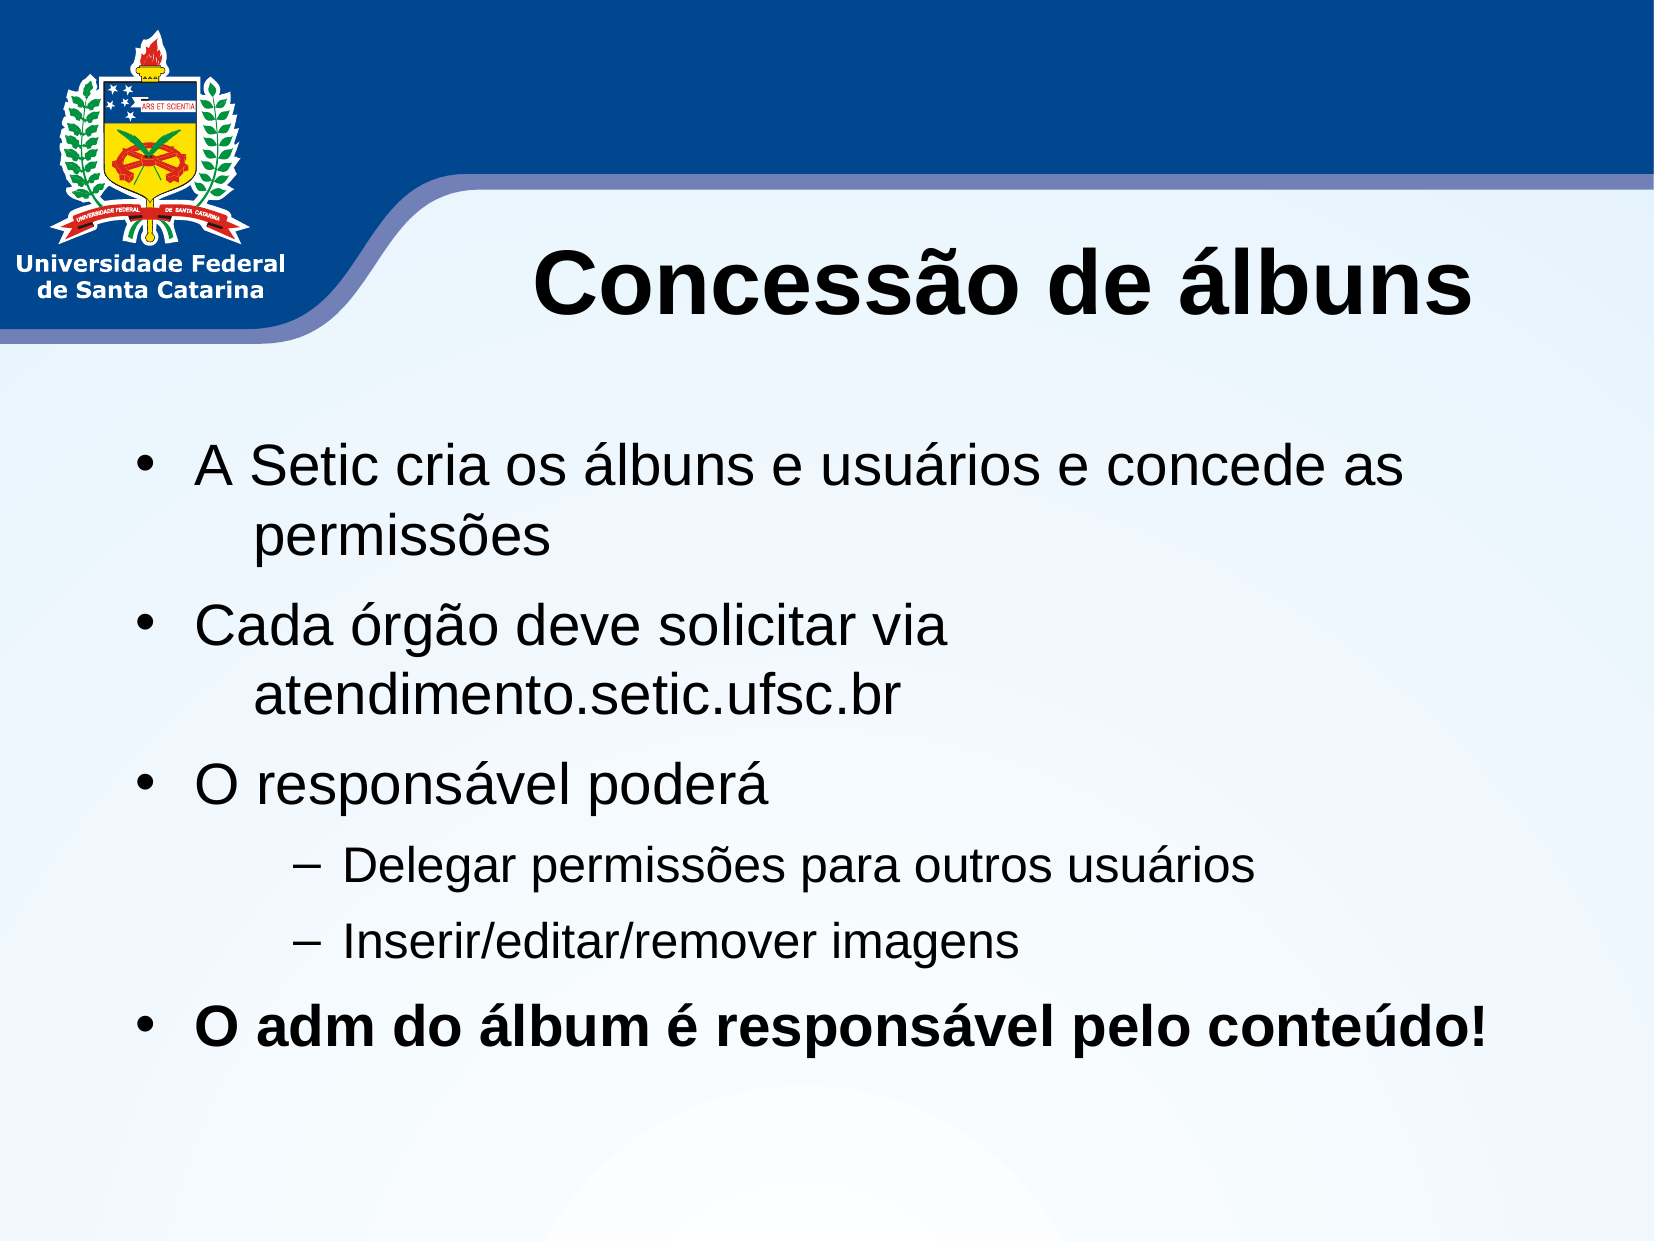

# Concessão de álbuns
A Setic cria os álbuns e usuários e concede as permissões
Cada órgão deve solicitar via atendimento.setic.ufsc.br
O responsável poderá
Delegar permissões para outros usuários
Inserir/editar/remover imagens
O adm do álbum é responsável pelo conteúdo!